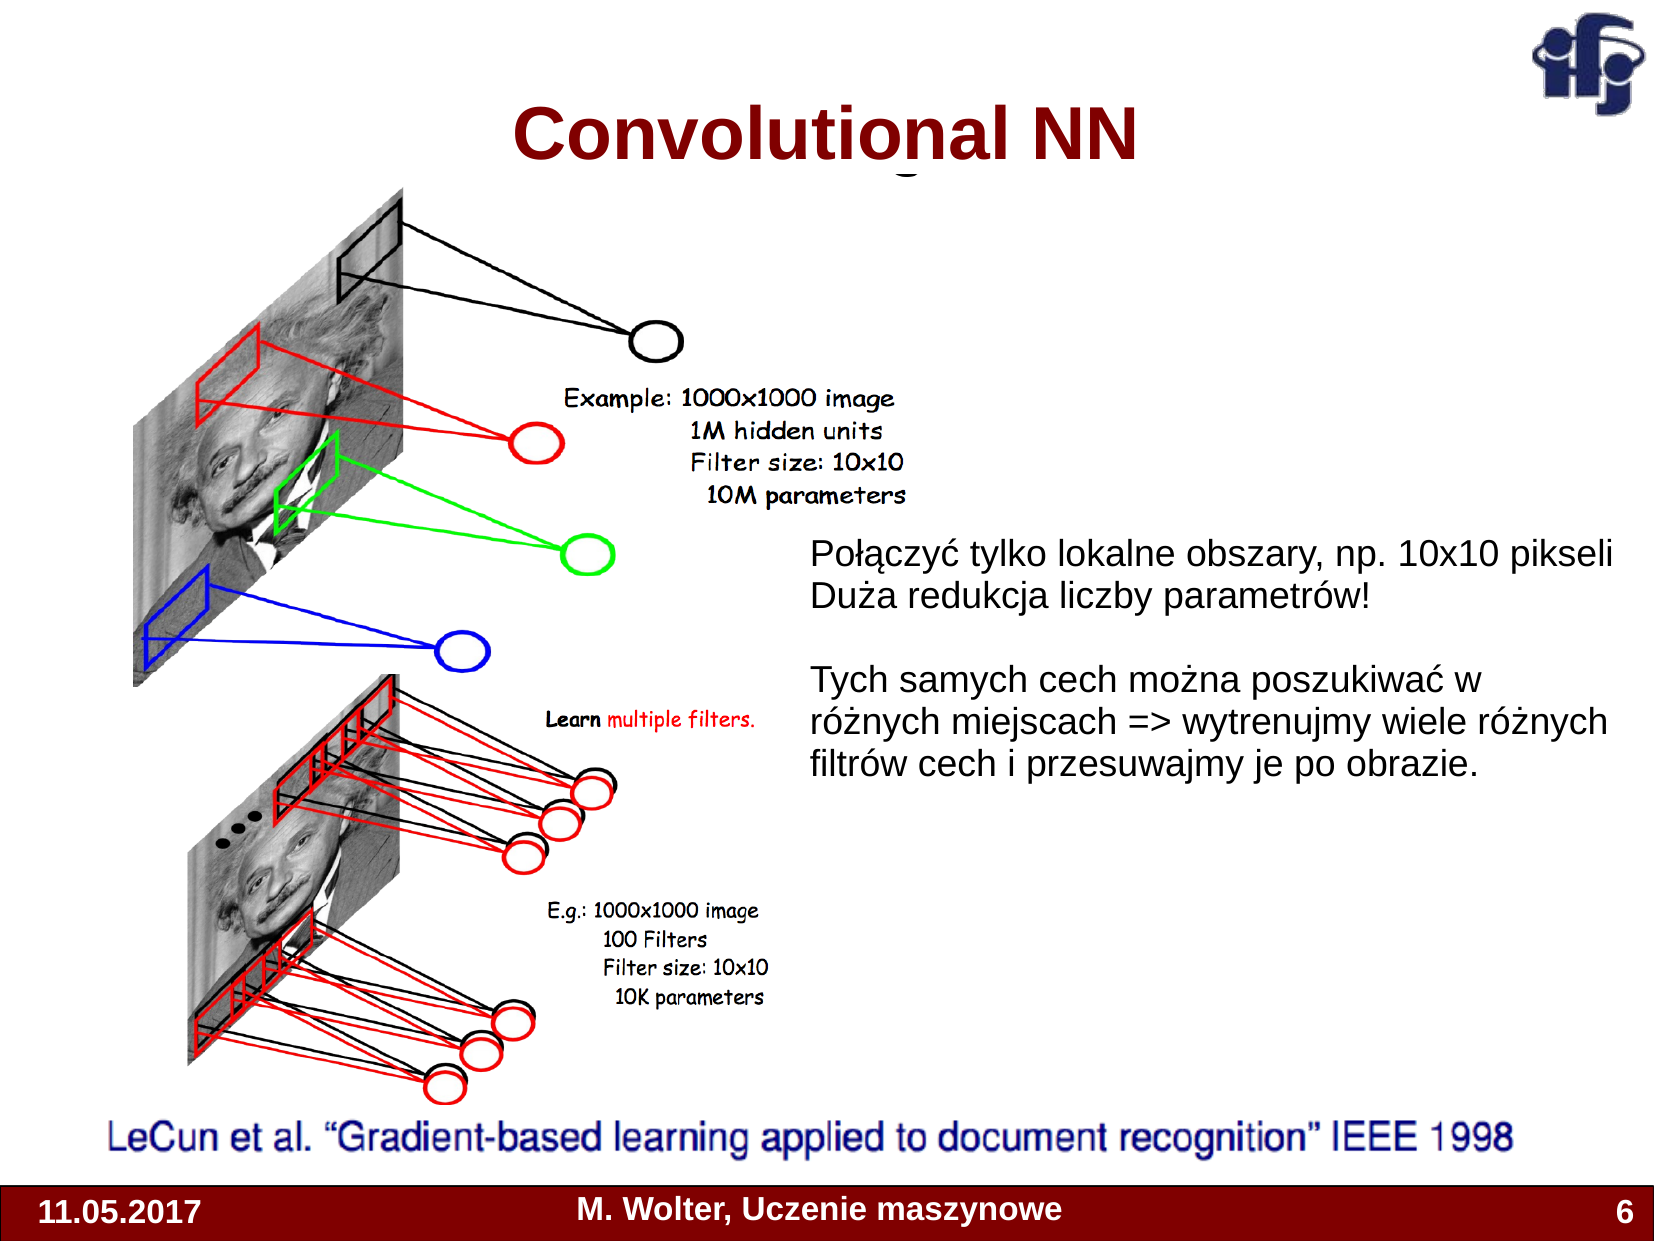

# Convolutional NN
Połączyć tylko lokalne obszary, np. 10x10 pikseli
Duża redukcja liczby parametrów!
Tych samych cech można poszukiwać w różnych miejscach => wytrenujmy wiele różnych filtrów cech i przesuwajmy je po obrazie.
9.03.2017
Machine Learning, M. Wolter